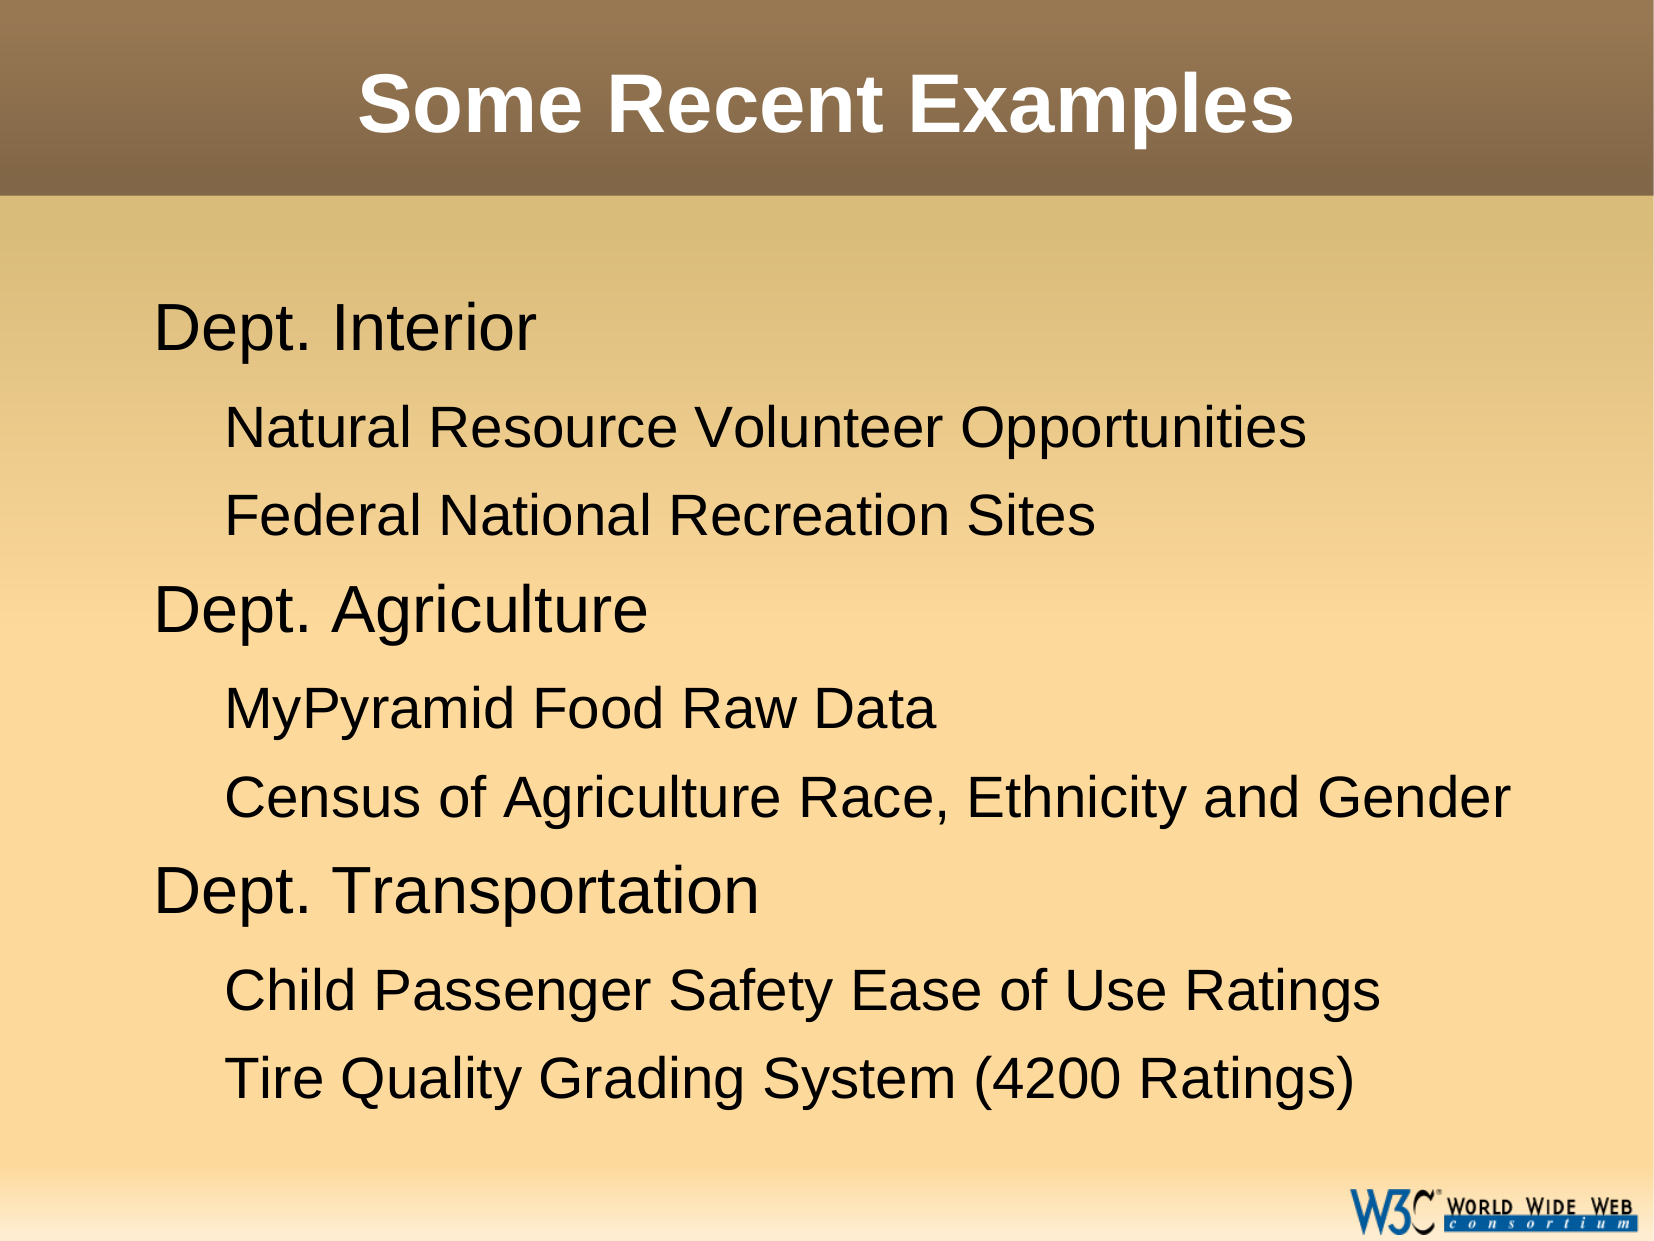

# Some Recent Examples
Dept. Interior
Natural Resource Volunteer Opportunities
Federal National Recreation Sites
Dept. Agriculture
MyPyramid Food Raw Data
Census of Agriculture Race, Ethnicity and Gender
Dept. Transportation
Child Passenger Safety Ease of Use Ratings
Tire Quality Grading System (4200 Ratings)